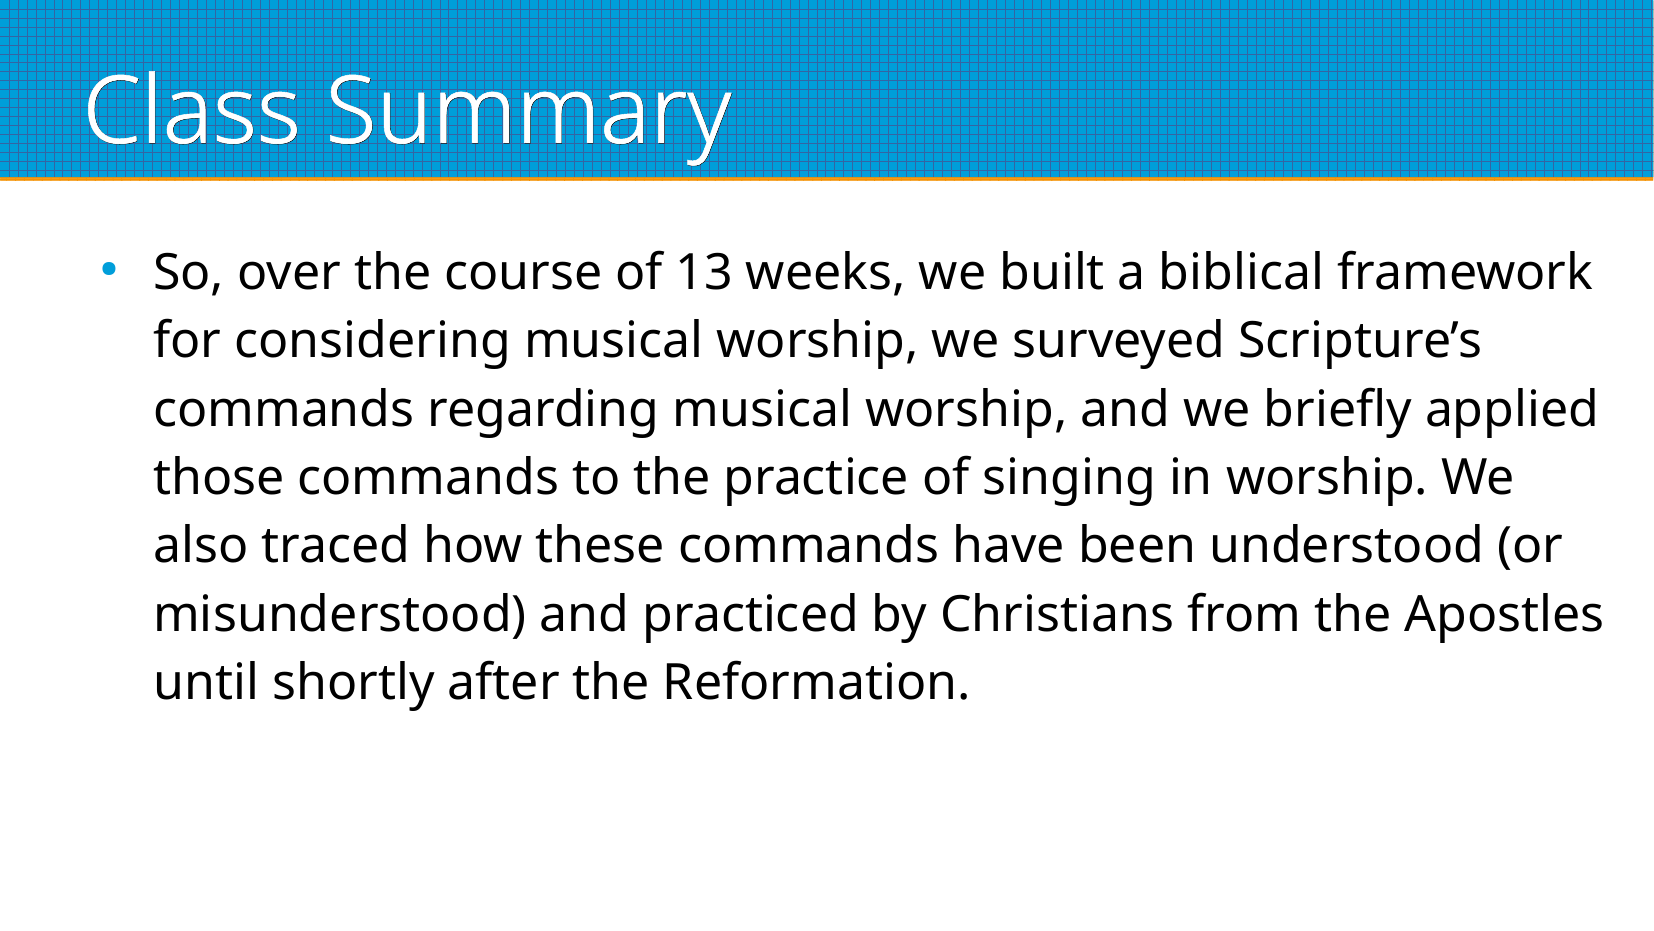

# Class Summary
So, over the course of 13 weeks, we built a biblical framework for considering musical worship, we surveyed Scripture’s commands regarding musical worship, and we briefly applied those commands to the practice of singing in worship. We also traced how these commands have been understood (or misunderstood) and practiced by Christians from the Apostles until shortly after the Reformation.